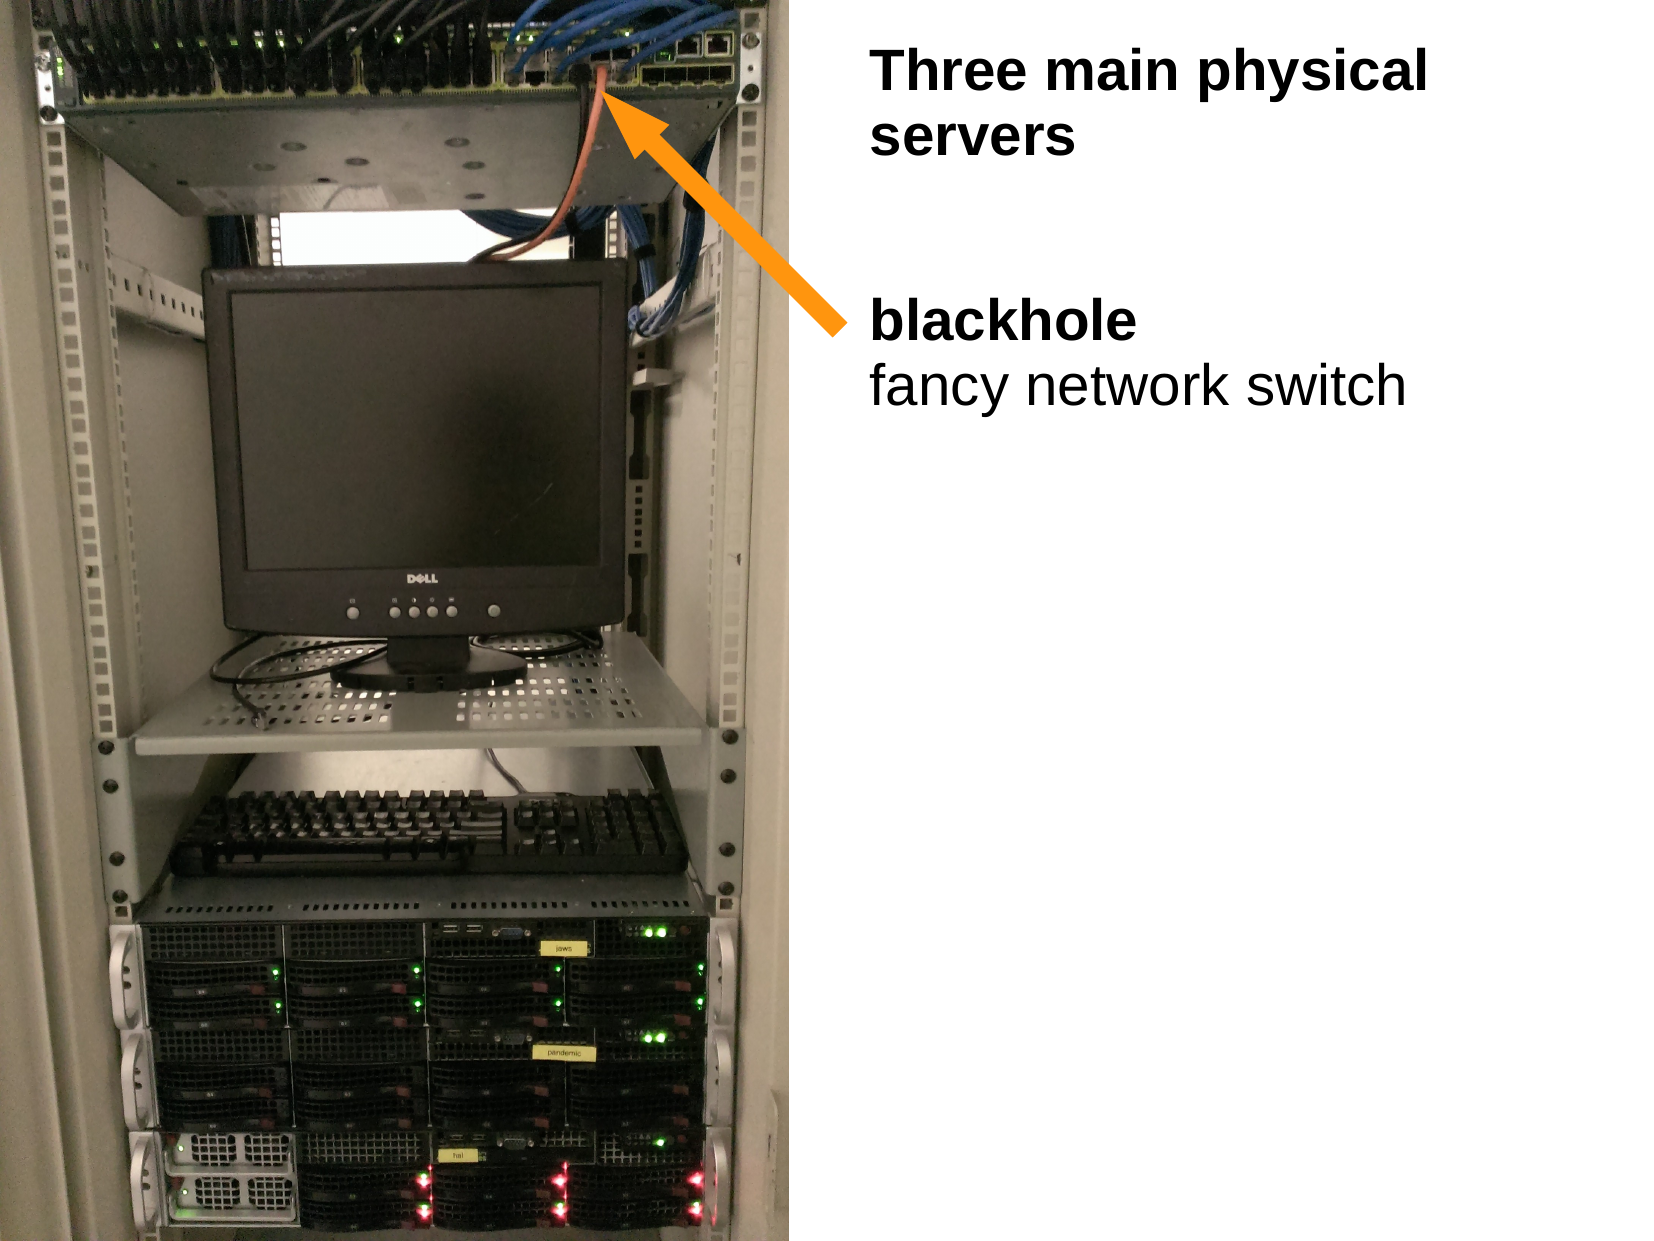

Three main physical servers
blackhole
fancy network switch